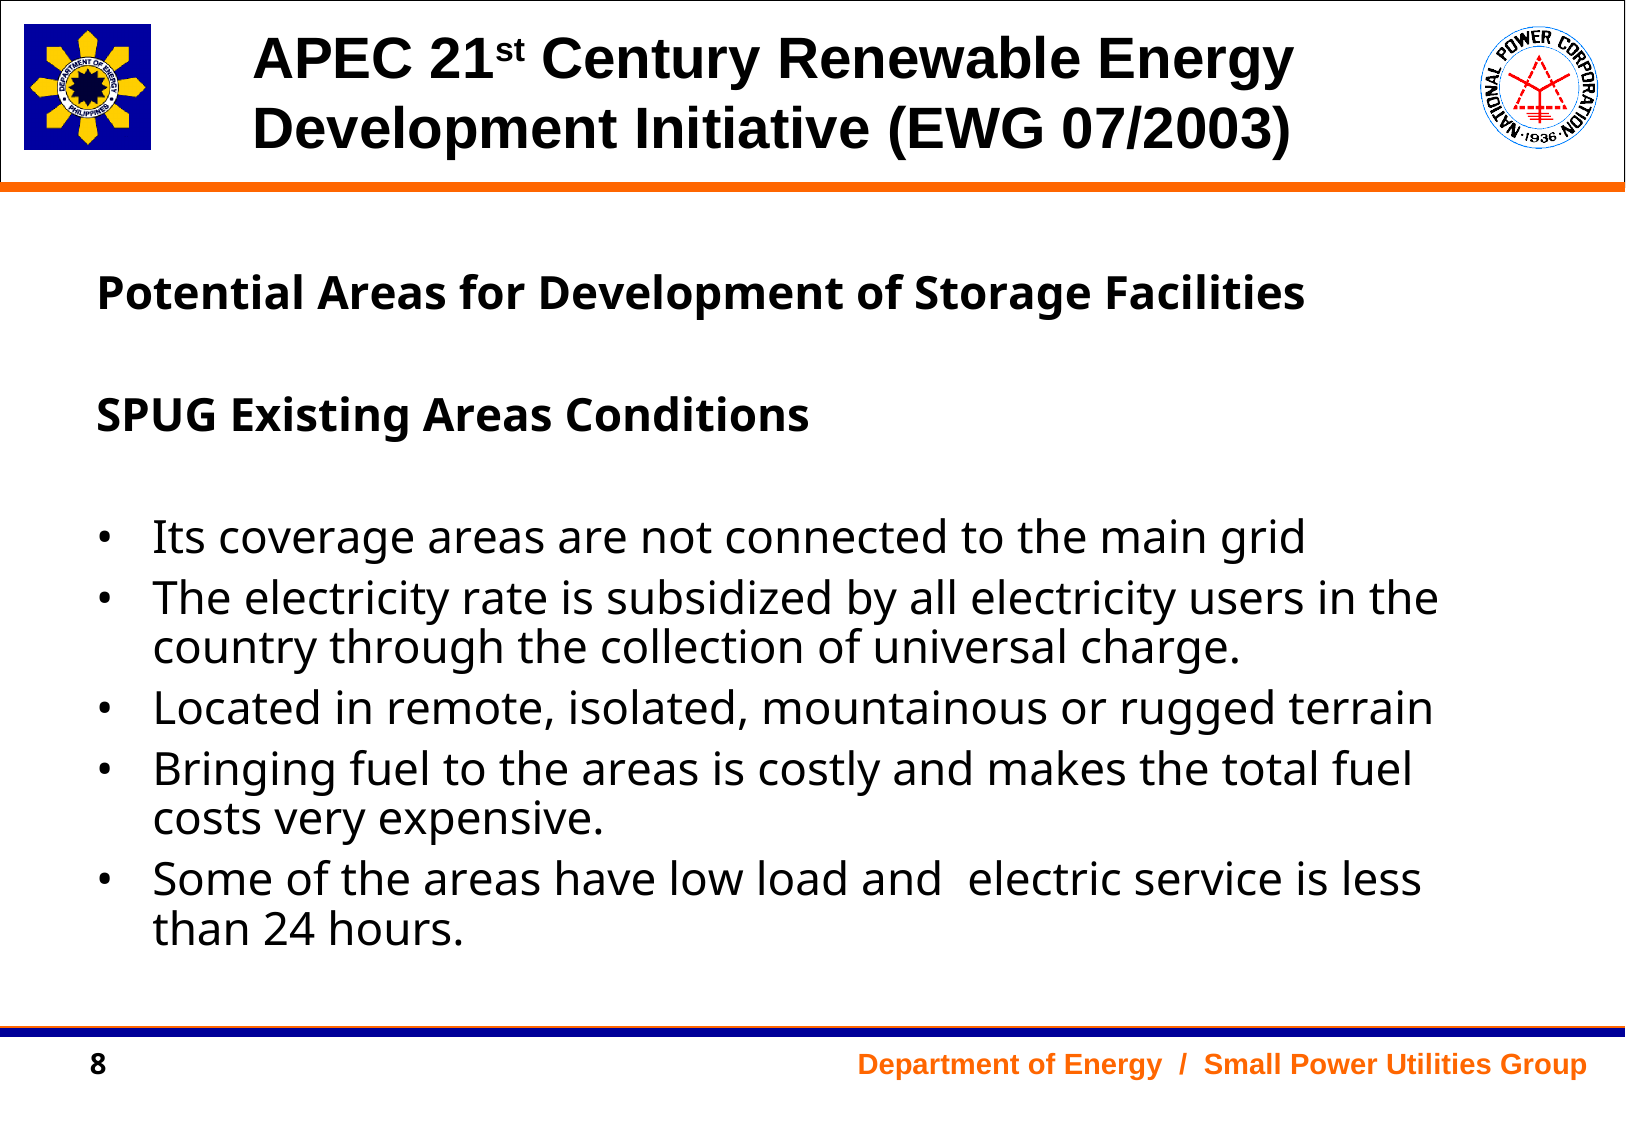

#
Potential Areas for Development of Storage Facilities
SPUG Existing Areas Conditions
Its coverage areas are not connected to the main grid
The electricity rate is subsidized by all electricity users in the country through the collection of universal charge.
Located in remote, isolated, mountainous or rugged terrain
Bringing fuel to the areas is costly and makes the total fuel costs very expensive.
Some of the areas have low load and electric service is less than 24 hours.
8